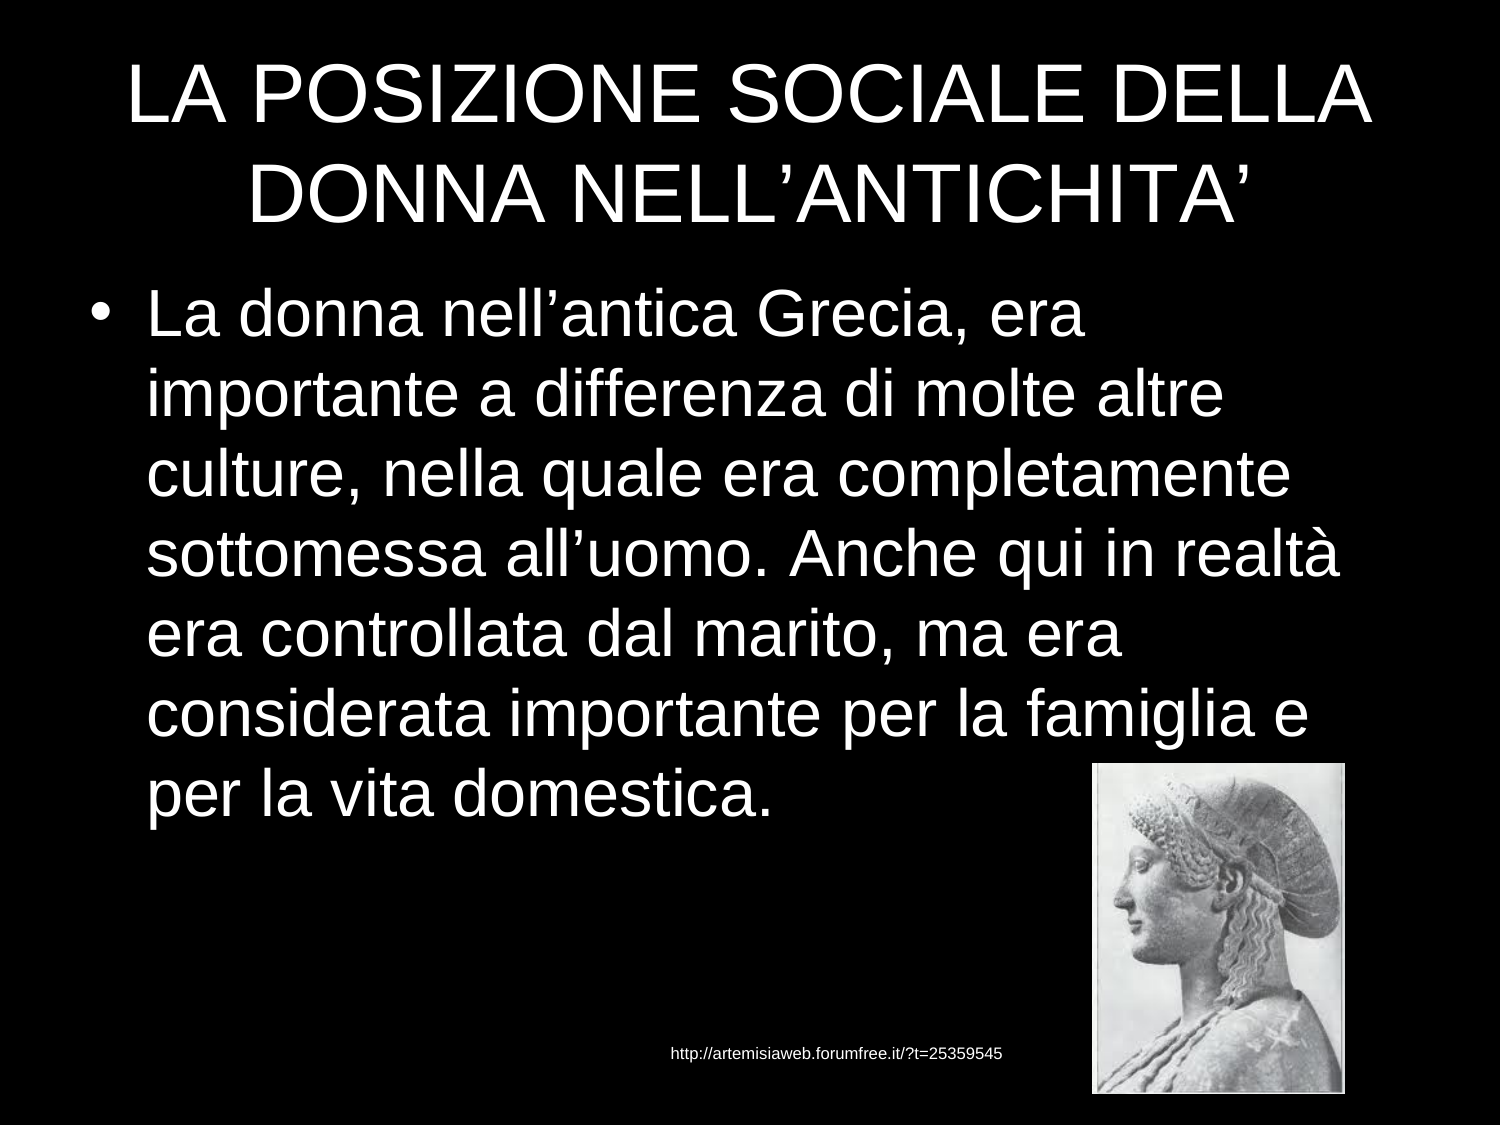

# LA POSIZIONE SOCIALE DELLA DONNA NELL’ANTICHITA’
La donna nell’antica Grecia, era importante a differenza di molte altre culture, nella quale era completamente sottomessa all’uomo. Anche qui in realtà era controllata dal marito, ma era considerata importante per la famiglia e per la vita domestica.
http://artemisiaweb.forumfree.it/?t=25359545